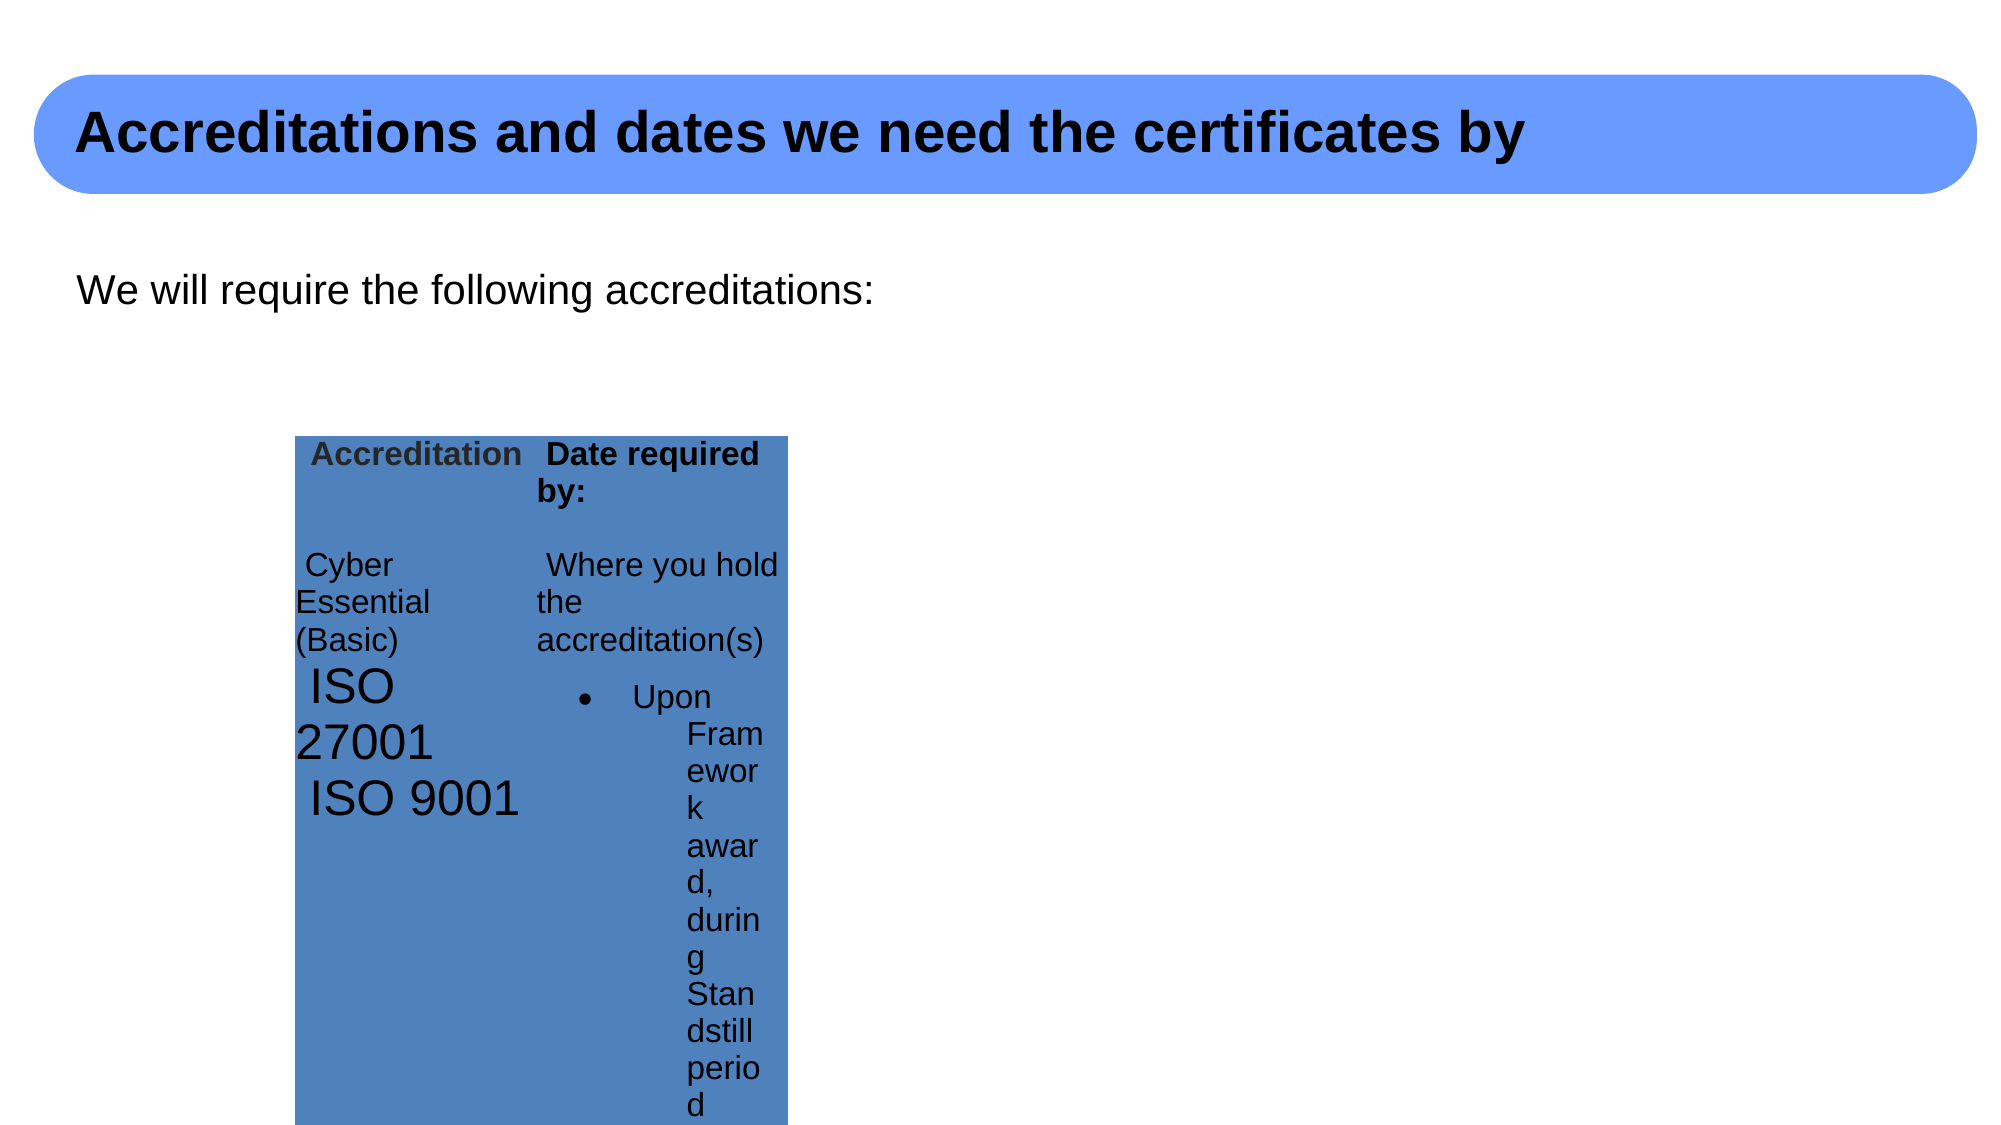

# Accreditations and dates we need the certificates by
We will require the following accreditations:
| Accreditation | Date required by: |
| --- | --- |
| Cyber Essential (Basic) | Where you hold the accreditation(s) Upon Framework award, during Standstill period Where you are working toward the accreditation(s) Prior to the Framework start date |
| ISO 27001 | |
| ISO 9001 | |